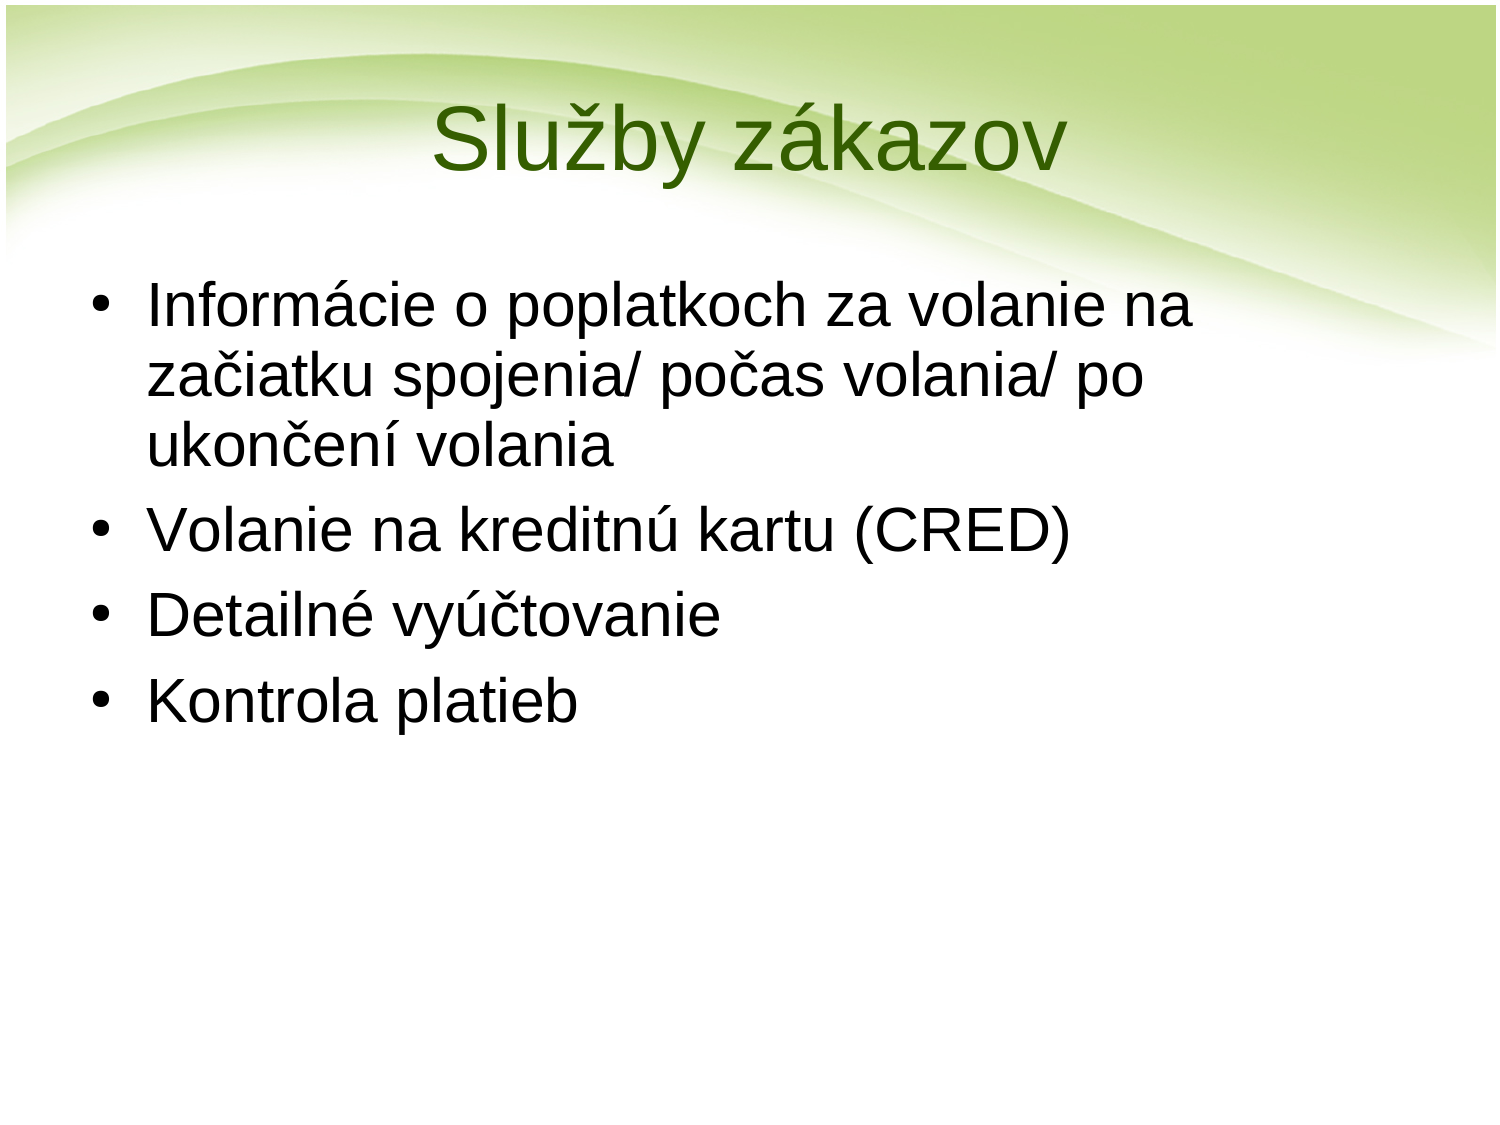

# Služby zákazov
Informácie o poplatkoch za volanie na začiatku spojenia/ počas volania/ po ukončení volania
Volanie na kreditnú kartu (CRED)
Detailné vyúčtovanie
Kontrola platieb